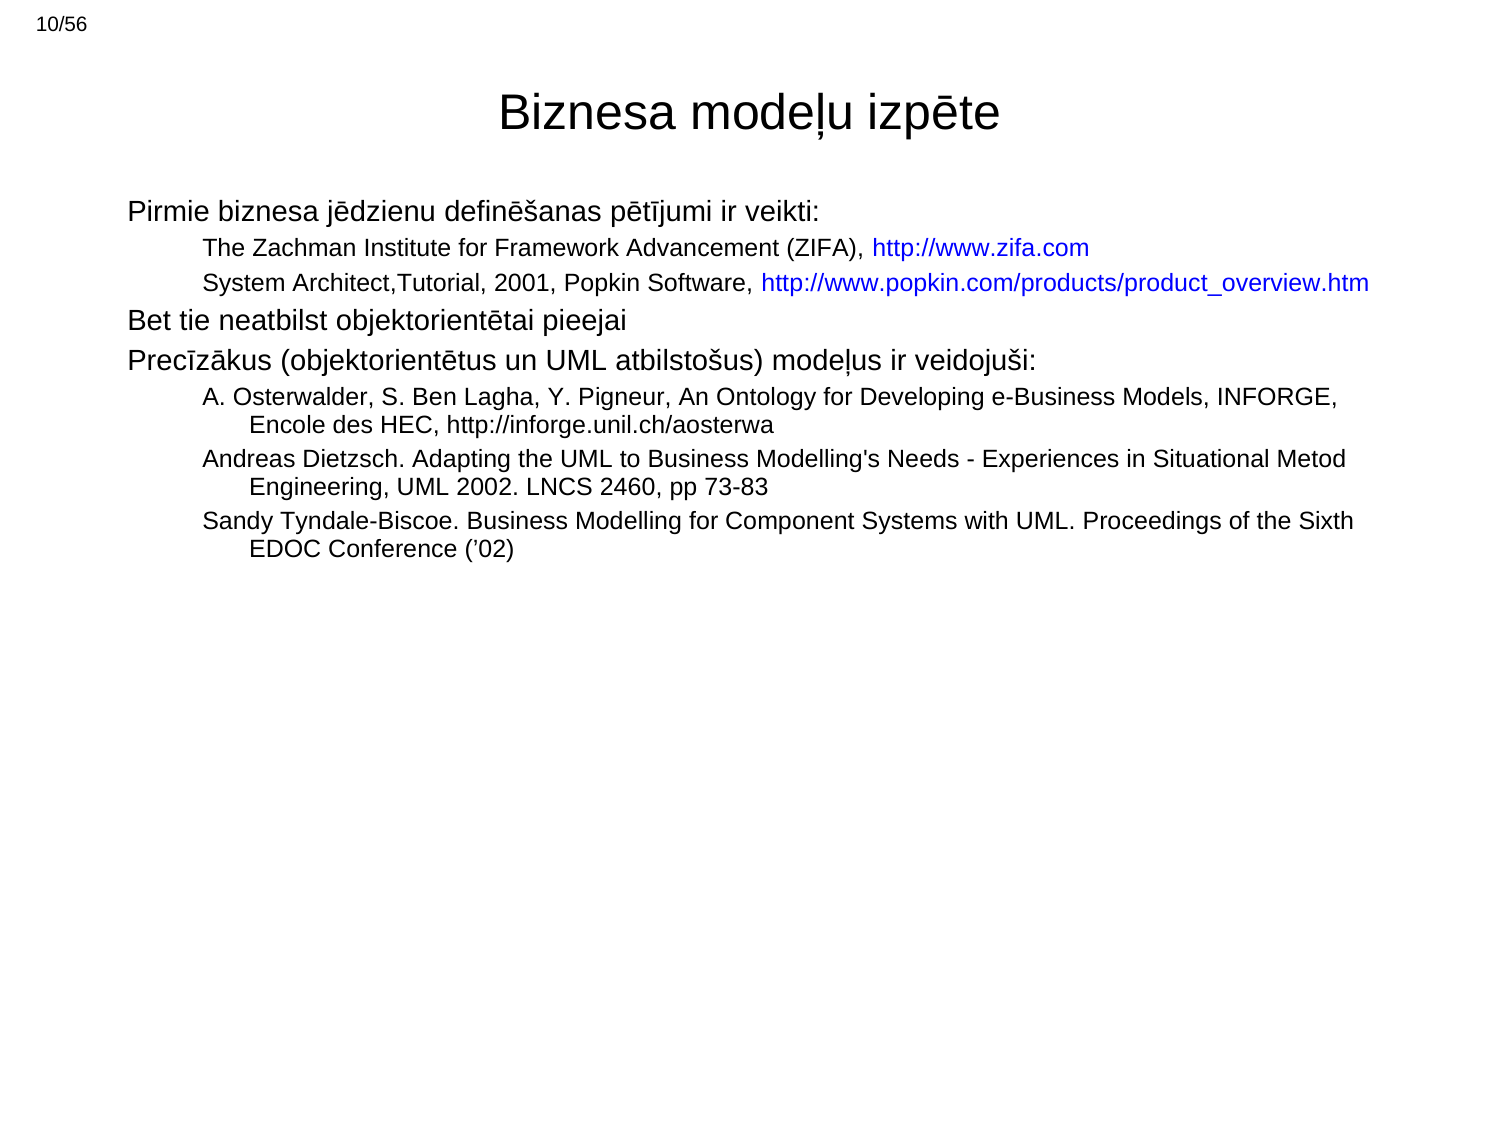

10
# Biznesa modeļu izpēte
Pirmie biznesa jēdzienu definēšanas pētījumi ir veikti:
The Zachman Institute for Framework Advancement (ZIFA), http://www.zifa.com
System Architect,Tutorial, 2001, Popkin Software, http://www.popkin.com/products/product_overview.htm
Bet tie neatbilst objektorientētai pieejai
Precīzākus (objektorientētus un UML atbilstošus) modeļus ir veidojuši:
A. Osterwalder, S. Ben Lagha, Y. Pigneur, An Ontology for Developing e-Business Models, INFORGE, Encole des HEC, http://inforge.unil.ch/aosterwa
Andreas Dietzsch. Adapting the UML to Business Modelling's Needs - Experiences in Situational Metod Engineering, UML 2002. LNCS 2460, pp 73-83
Sandy Tyndale-Biscoe. Business Modelling for Component Systems with UML. Proceedings of the Sixth EDOC Conference (’02)